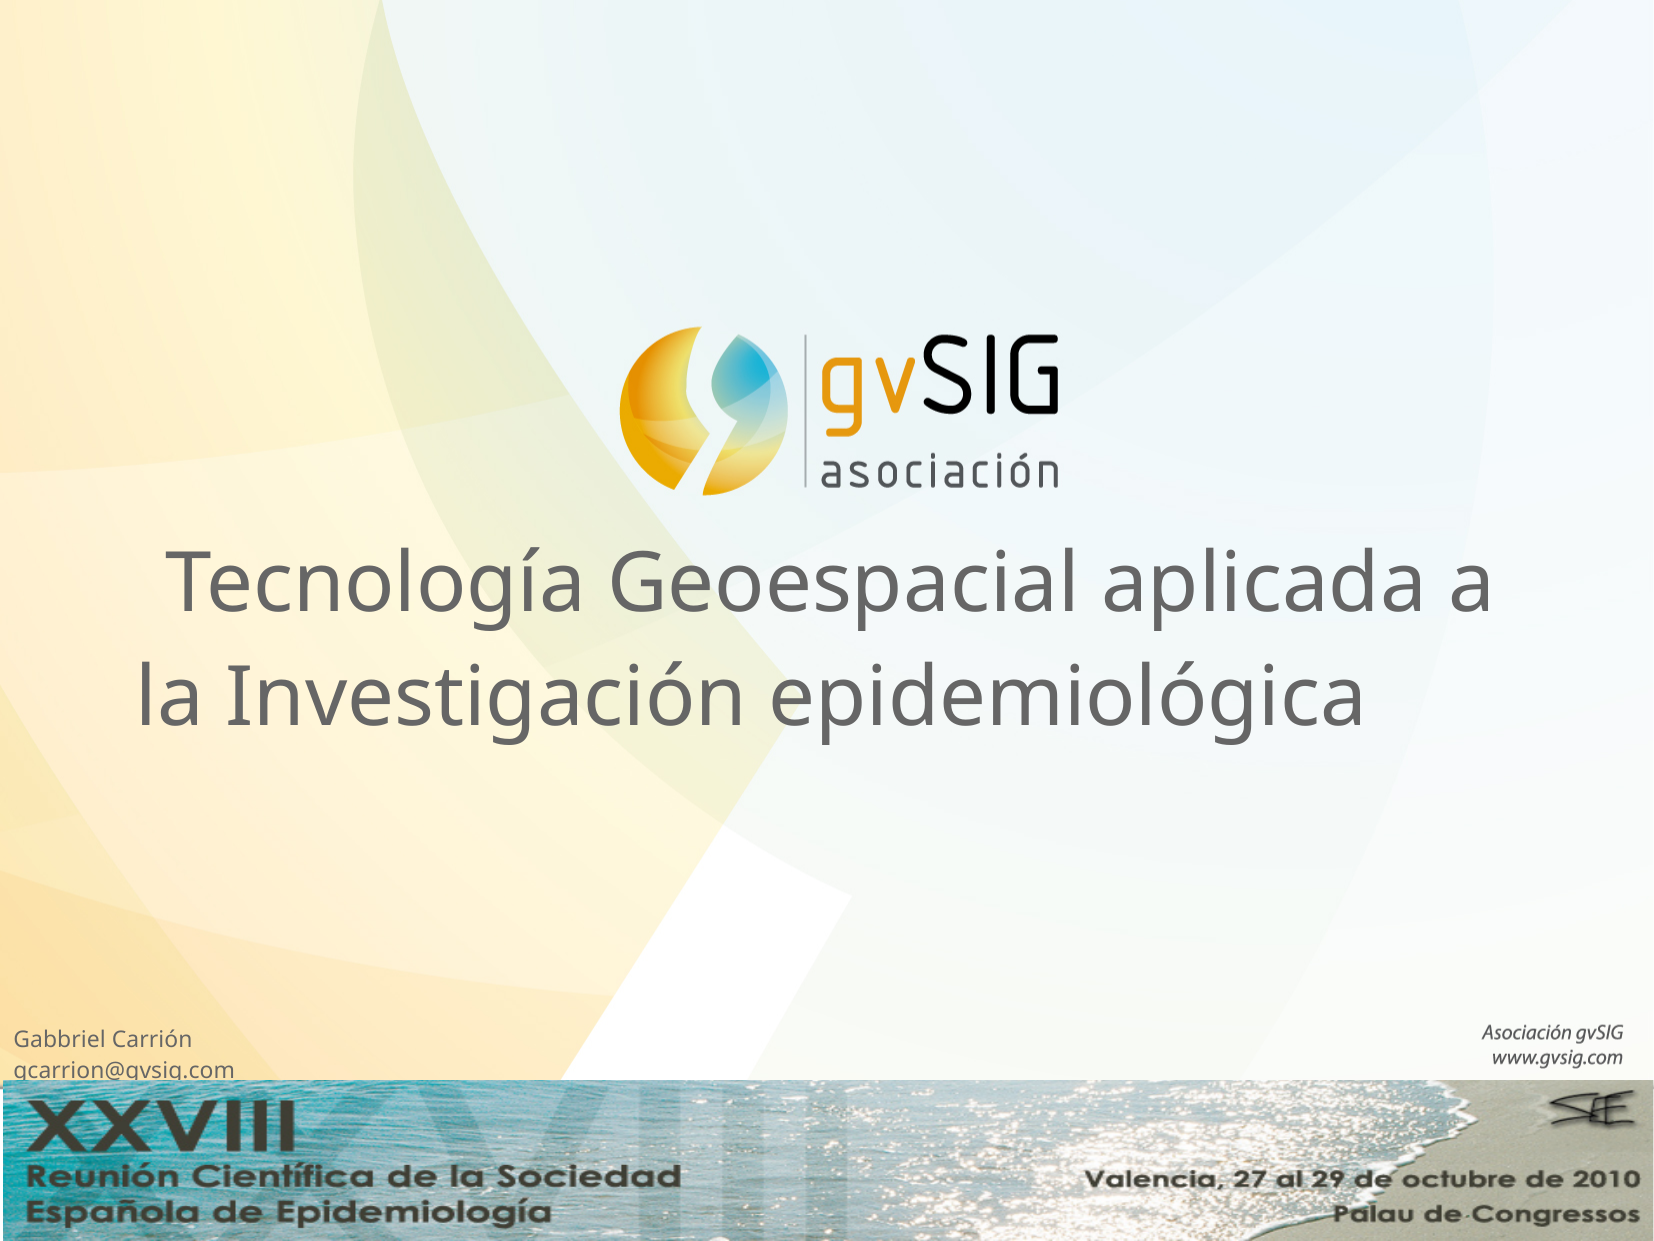

# Tecnología Geoespacial aplicada a la Investigación epidemiológica
Gabbriel Carrión
gcarrion@gvsig.com